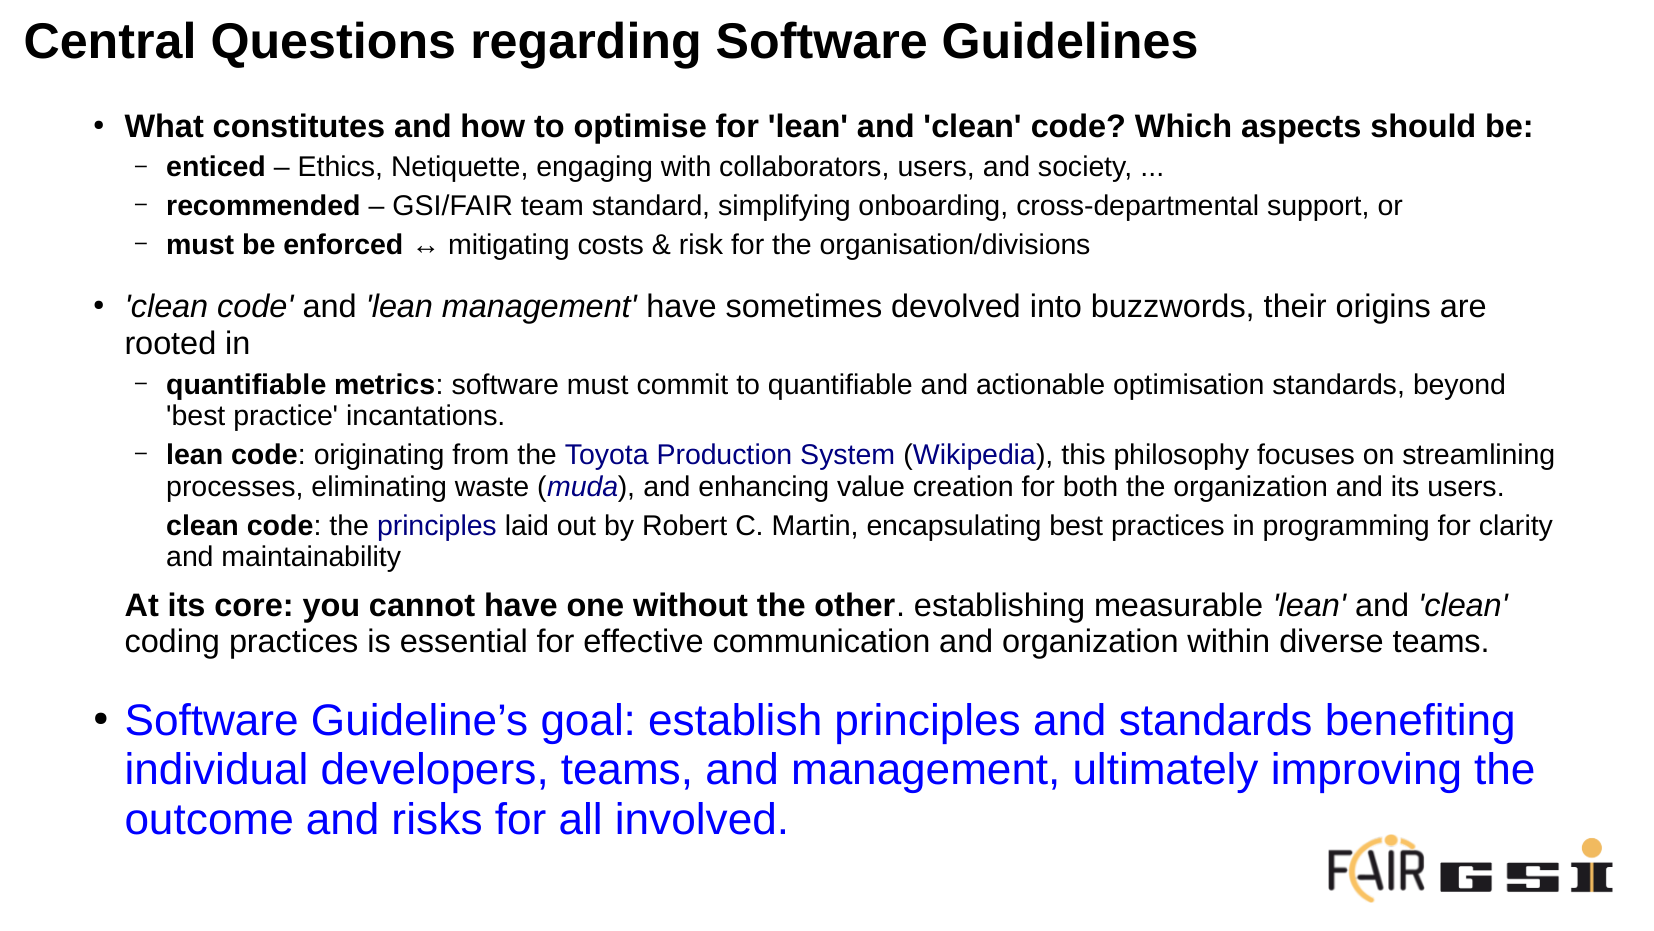

# Central Questions regarding Software Guidelines
What constitutes and how to optimise for 'lean' and 'clean' code? Which aspects should be:
enticed – Ethics, Netiquette, engaging with collaborators, users, and society, ...
recommended – GSI/FAIR team standard, simplifying onboarding, cross-departmental support, or
must be enforced ↔ mitigating costs & risk for the organisation/divisions
'clean code' and 'lean management' have sometimes devolved into buzzwords, their origins are rooted in
quantifiable metrics: software must commit to quantifiable and actionable optimisation standards, beyond 'best practice' incantations.
lean code: originating from the Toyota Production System (Wikipedia), this philosophy focuses on streamlining processes, eliminating waste (muda), and enhancing value creation for both the organization and its users.
clean code: the principles laid out by Robert C. Martin, encapsulating best practices in programming for clarity and maintainability
At its core: you cannot have one without the other. establishing measurable 'lean' and 'clean' coding practices is essential for effective communication and organization within diverse teams.
Software Guideline’s goal: establish principles and standards benefiting individual developers, teams, and management, ultimately improving the outcome and risks for all involved.